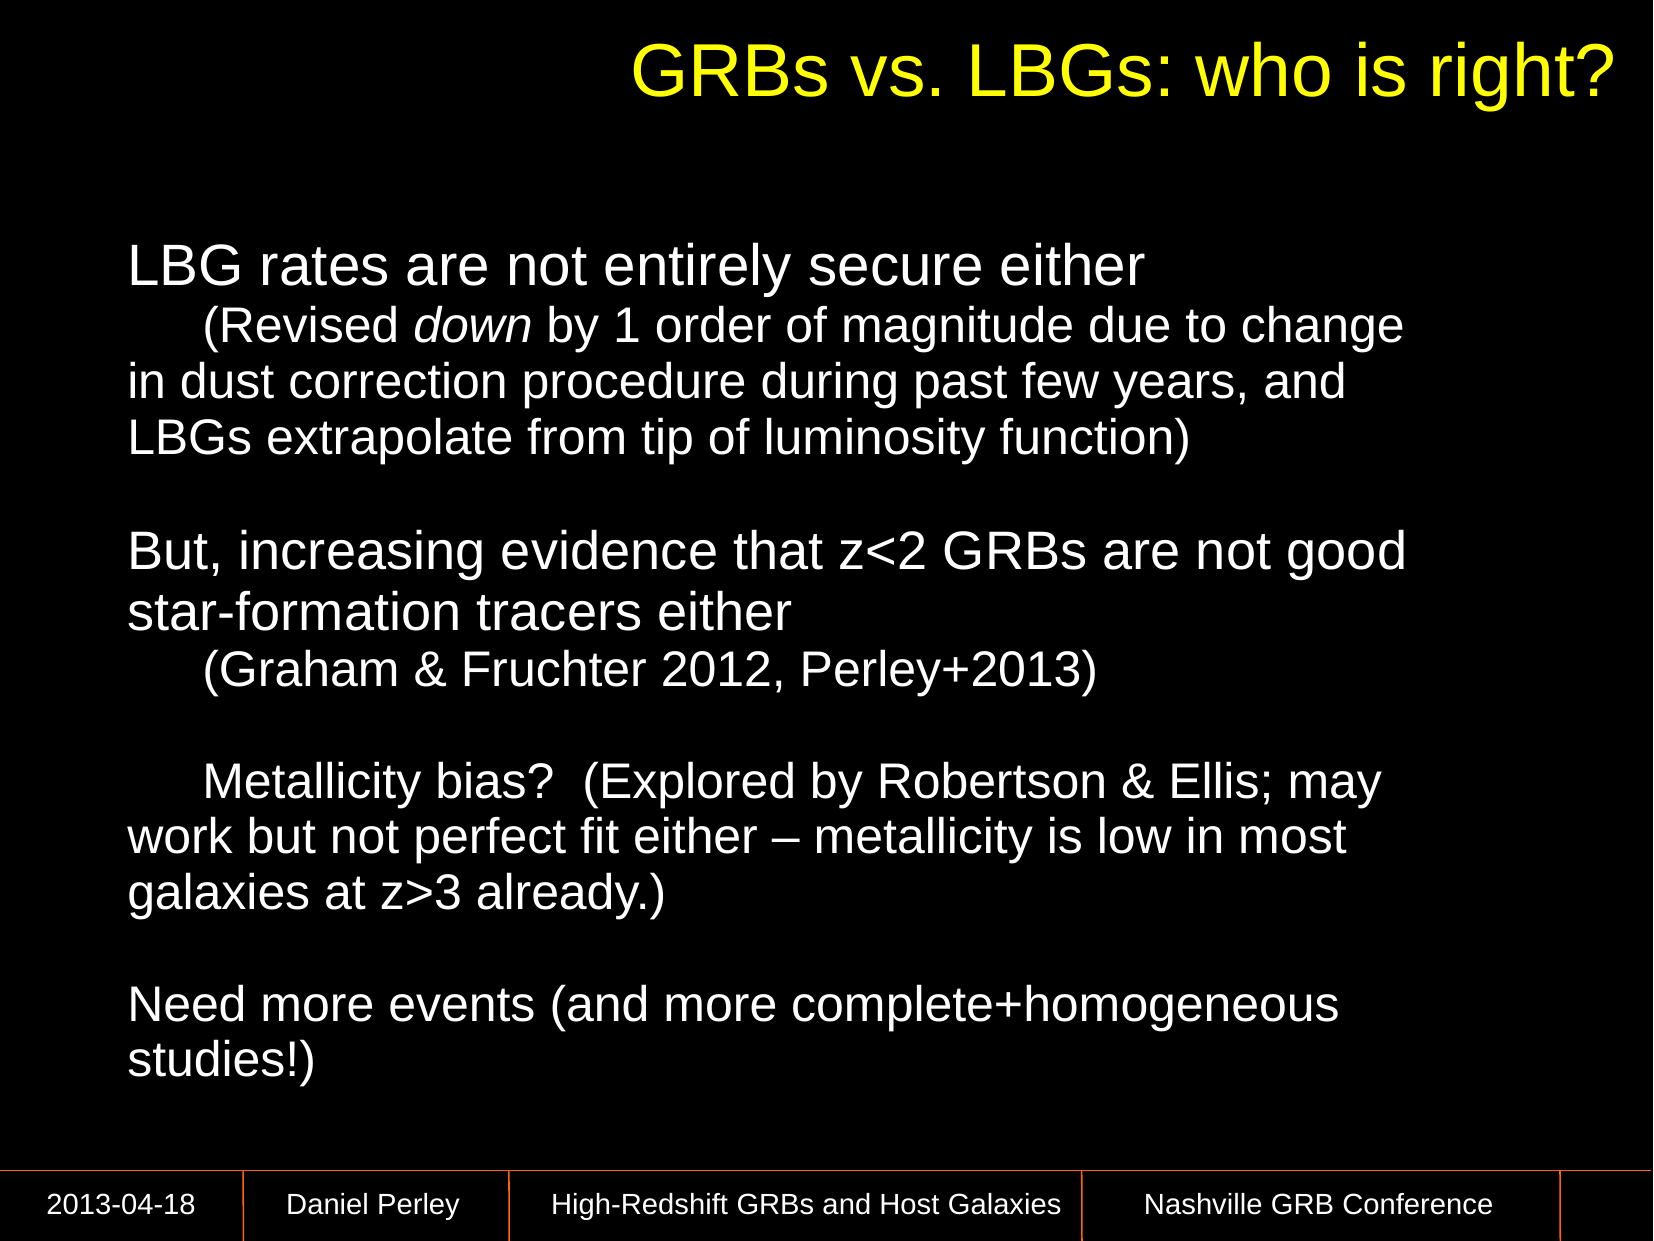

# GRBs vs. LBGs: who is right?
LBG rates are not entirely secure either
	(Revised down by 1 order of magnitude due to change in dust correction procedure during past few years, and LBGs extrapolate from tip of luminosity function)
But, increasing evidence that z<2 GRBs are not good star-formation tracers either
	(Graham & Fruchter 2012, Perley+2013)
	Metallicity bias? (Explored by Robertson & Ellis; may work but not perfect fit either – metallicity is low in most galaxies at z>3 already.)
Need more events (and more complete+homogeneous studies!)